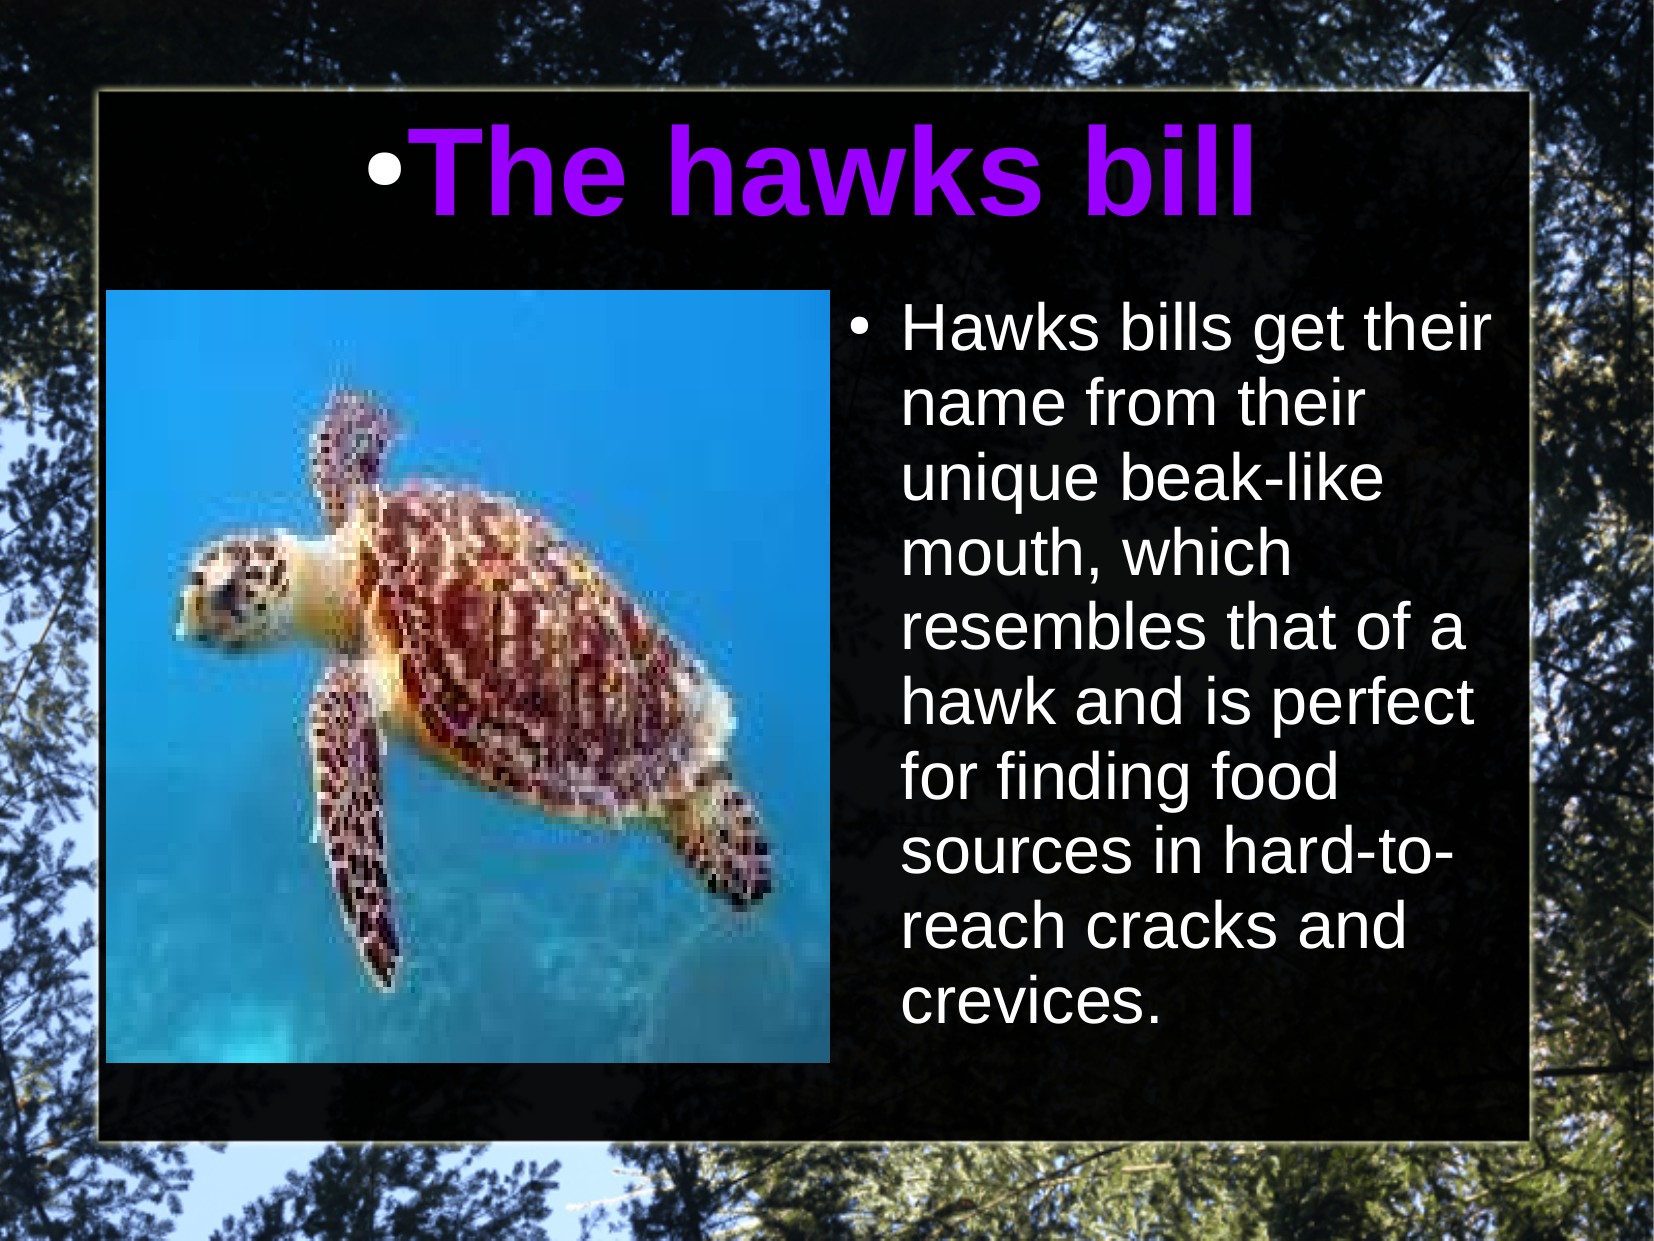

# The hawks bill
Hawks bills get their name from their unique beak-like mouth, which resembles that of a hawk and is perfect for finding food sources in hard-to-reach cracks and crevices.